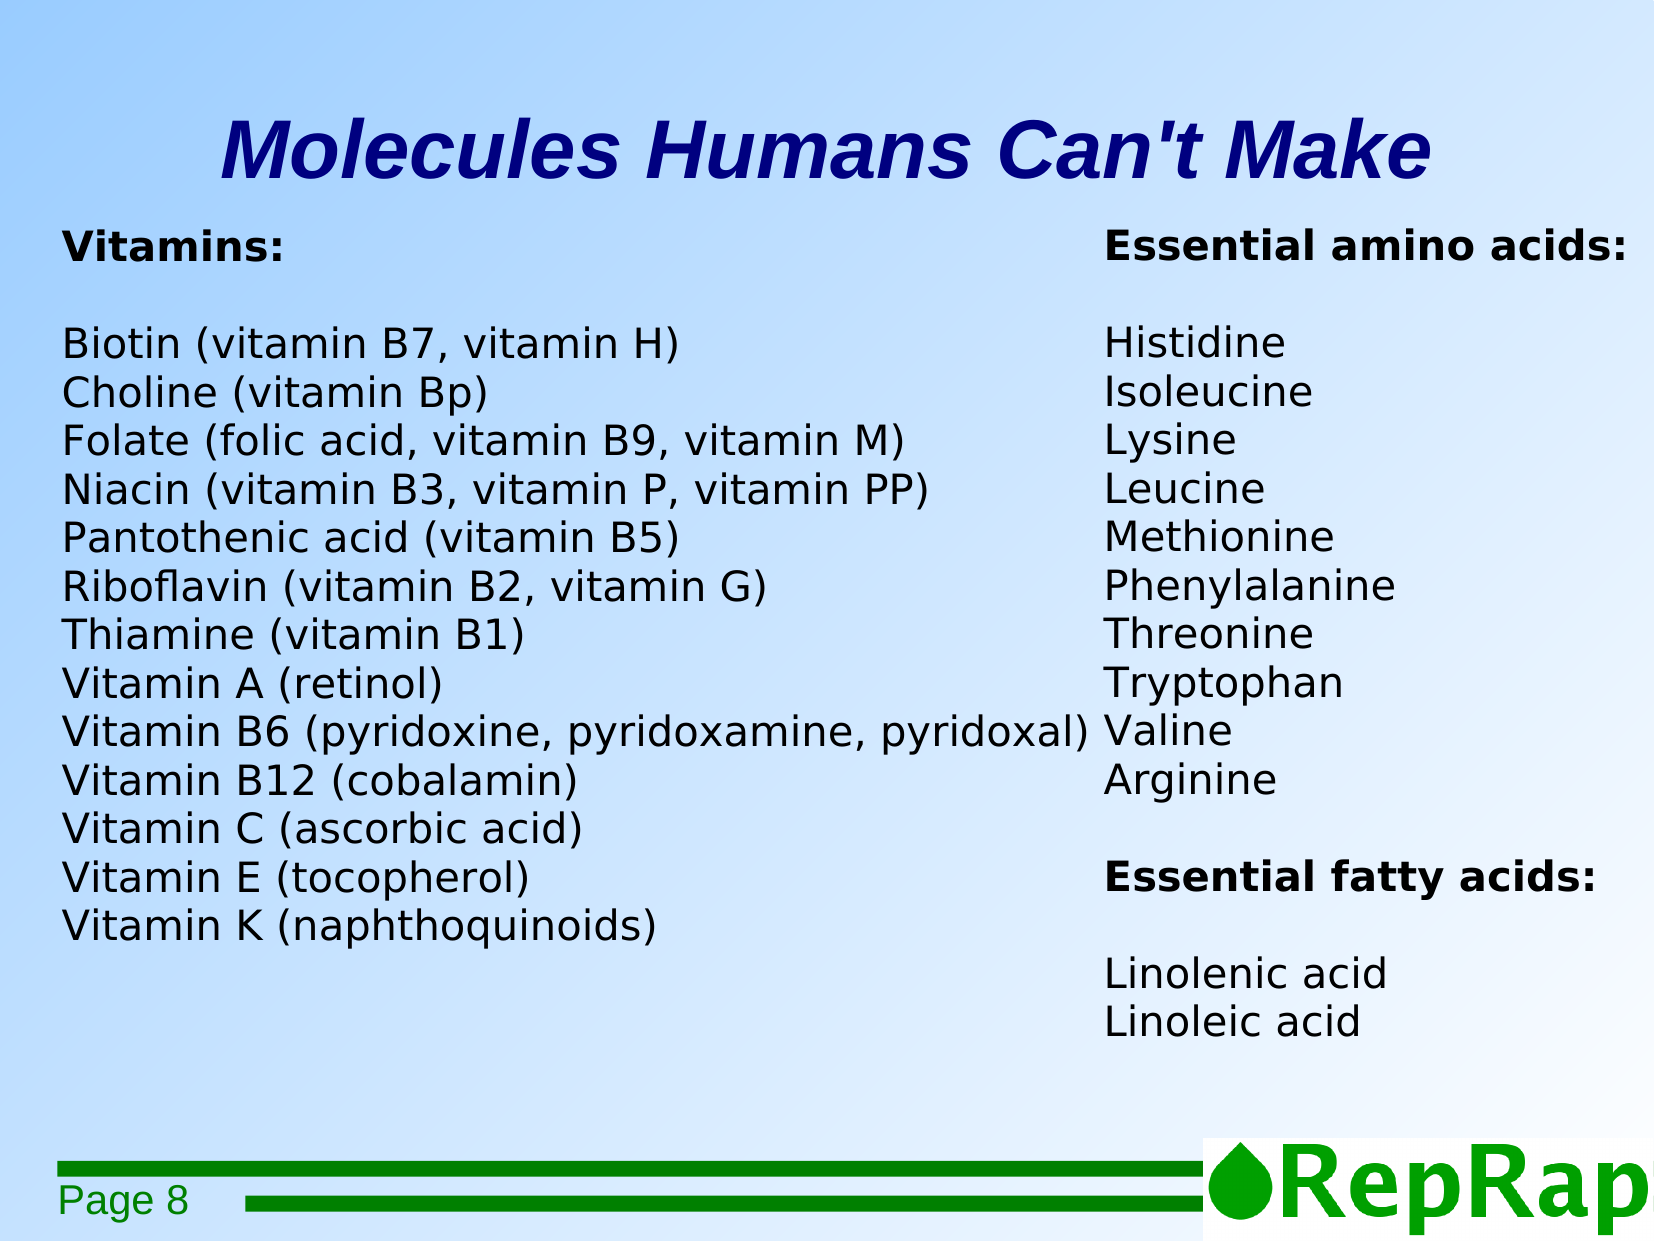

# Molecules Humans Can't Make
Vitamins:
Biotin (vitamin B7, vitamin H)
Choline (vitamin Bp)
Folate (folic acid, vitamin B9, vitamin M)
Niacin (vitamin B3, vitamin P, vitamin PP)
Pantothenic acid (vitamin B5)
Riboflavin (vitamin B2, vitamin G)
Thiamine (vitamin B1)
Vitamin A (retinol)
Vitamin B6 (pyridoxine, pyridoxamine, pyridoxal)
Vitamin B12 (cobalamin)
Vitamin C (ascorbic acid)
Vitamin E (tocopherol)
Vitamin K (naphthoquinoids)
Essential amino acids:
Histidine
Isoleucine
Lysine
Leucine
Methionine
Phenylalanine
Threonine
Tryptophan
Valine
Arginine
Essential fatty acids:
Linolenic acid
Linoleic acid